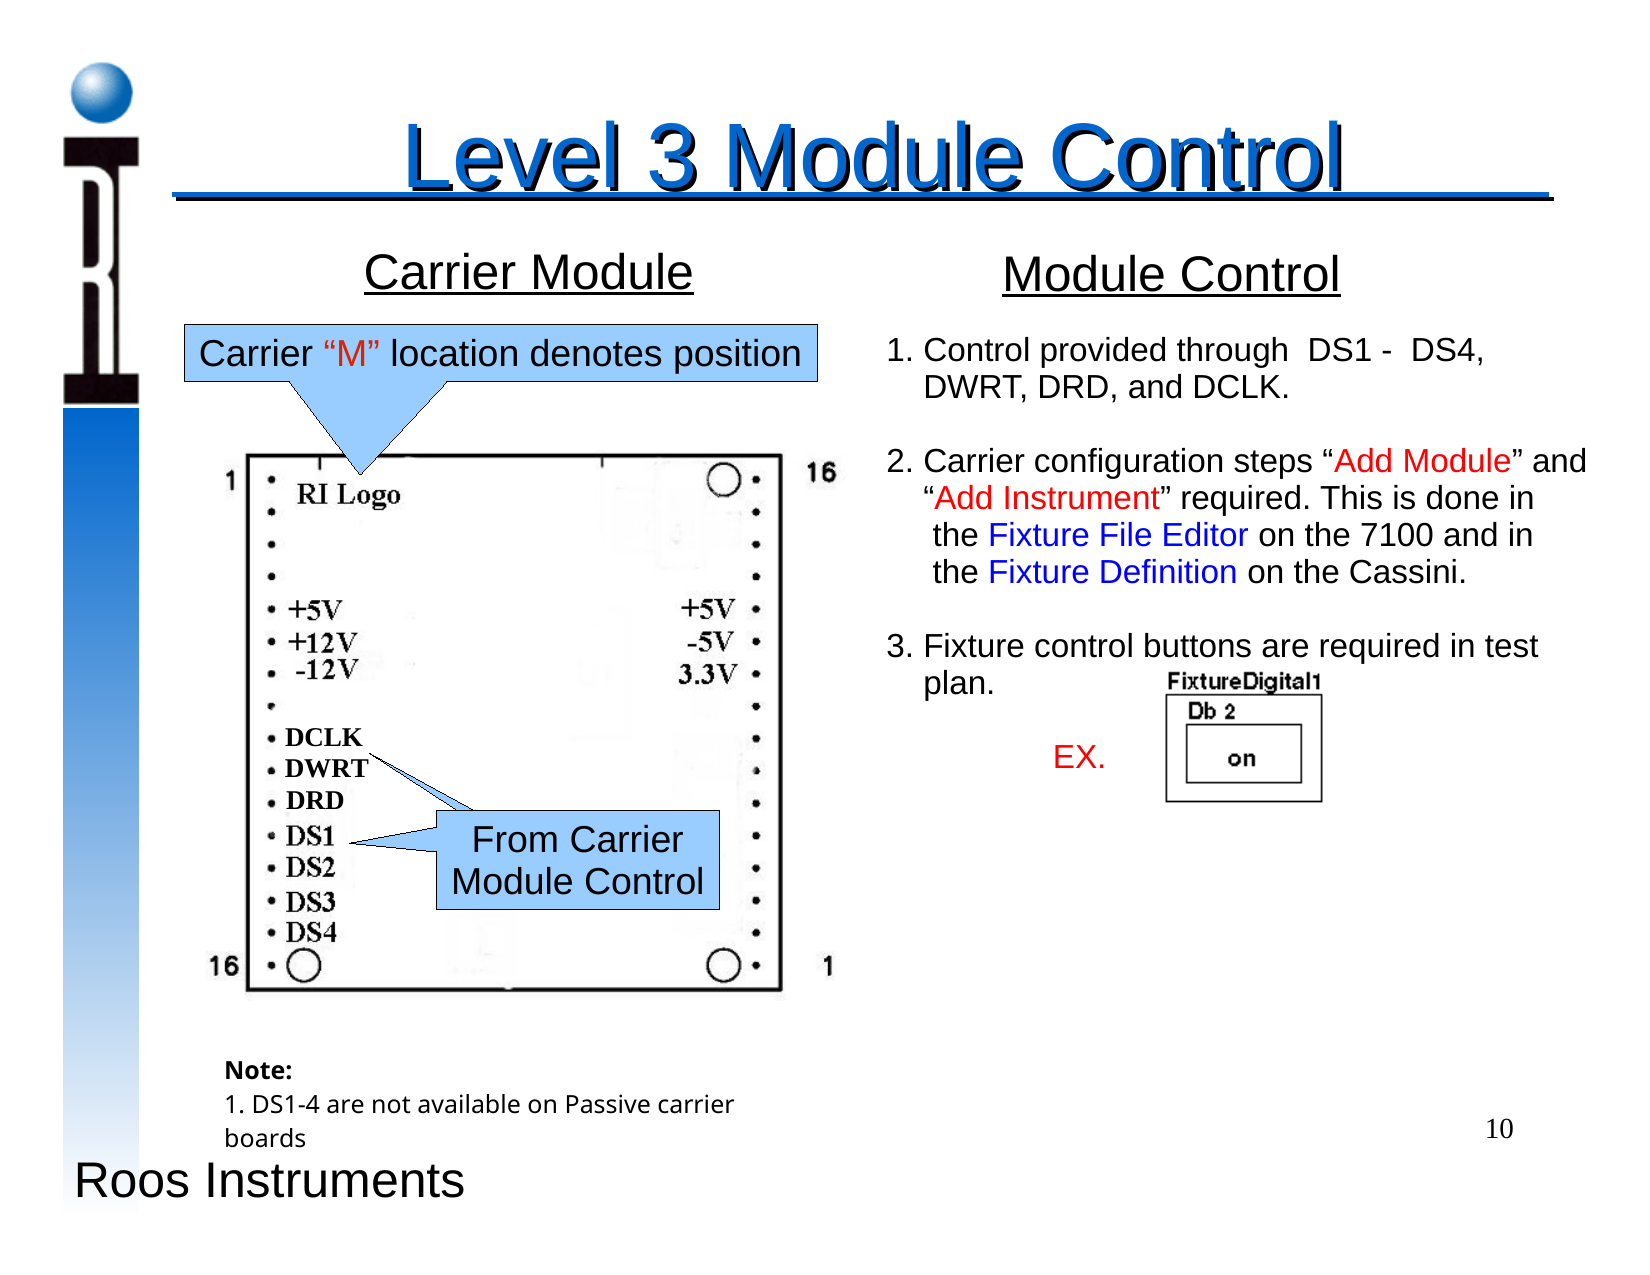

# Level 3 Module Control
 Carrier Module
 Module Control
1. Control provided through DS1 - DS4,		 DWRT, DRD, and DCLK.
2. Carrier configuration steps “Add Module” and “Add Instrument” required. This is done in
 the Fixture File Editor on the 7100 and in
 the Fixture Definition on the Cassini.
3. Fixture control buttons are required in test 	 plan.
 EX.
Carrier “M” location denotes position
DCLK
DWRT
DRD
From Carrier
Module Control
Note:
1. DS1-4 are not available on Passive carrier boards
10